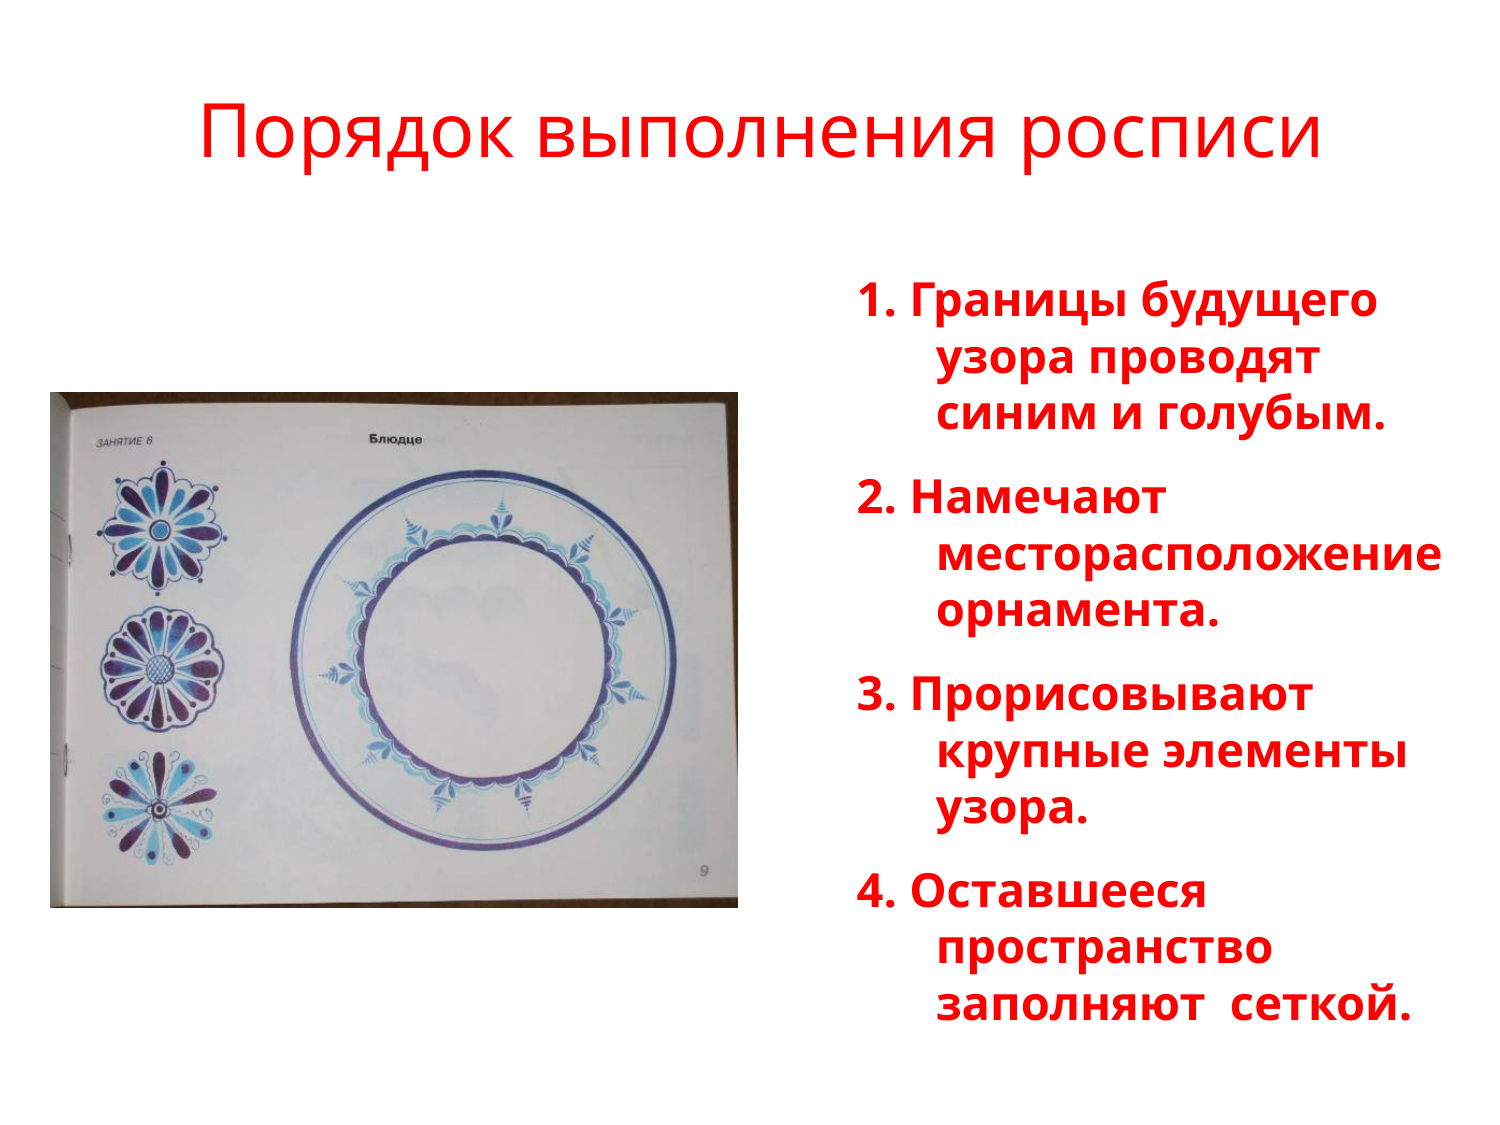

# Порядок выполнения росписи
1. Границы будущего узора проводят синим и голубым.
2. Намечают месторасположение орнамента.
3. Прорисовывают крупные элементы узора.
4. Оставшееся пространство заполняют сеткой.